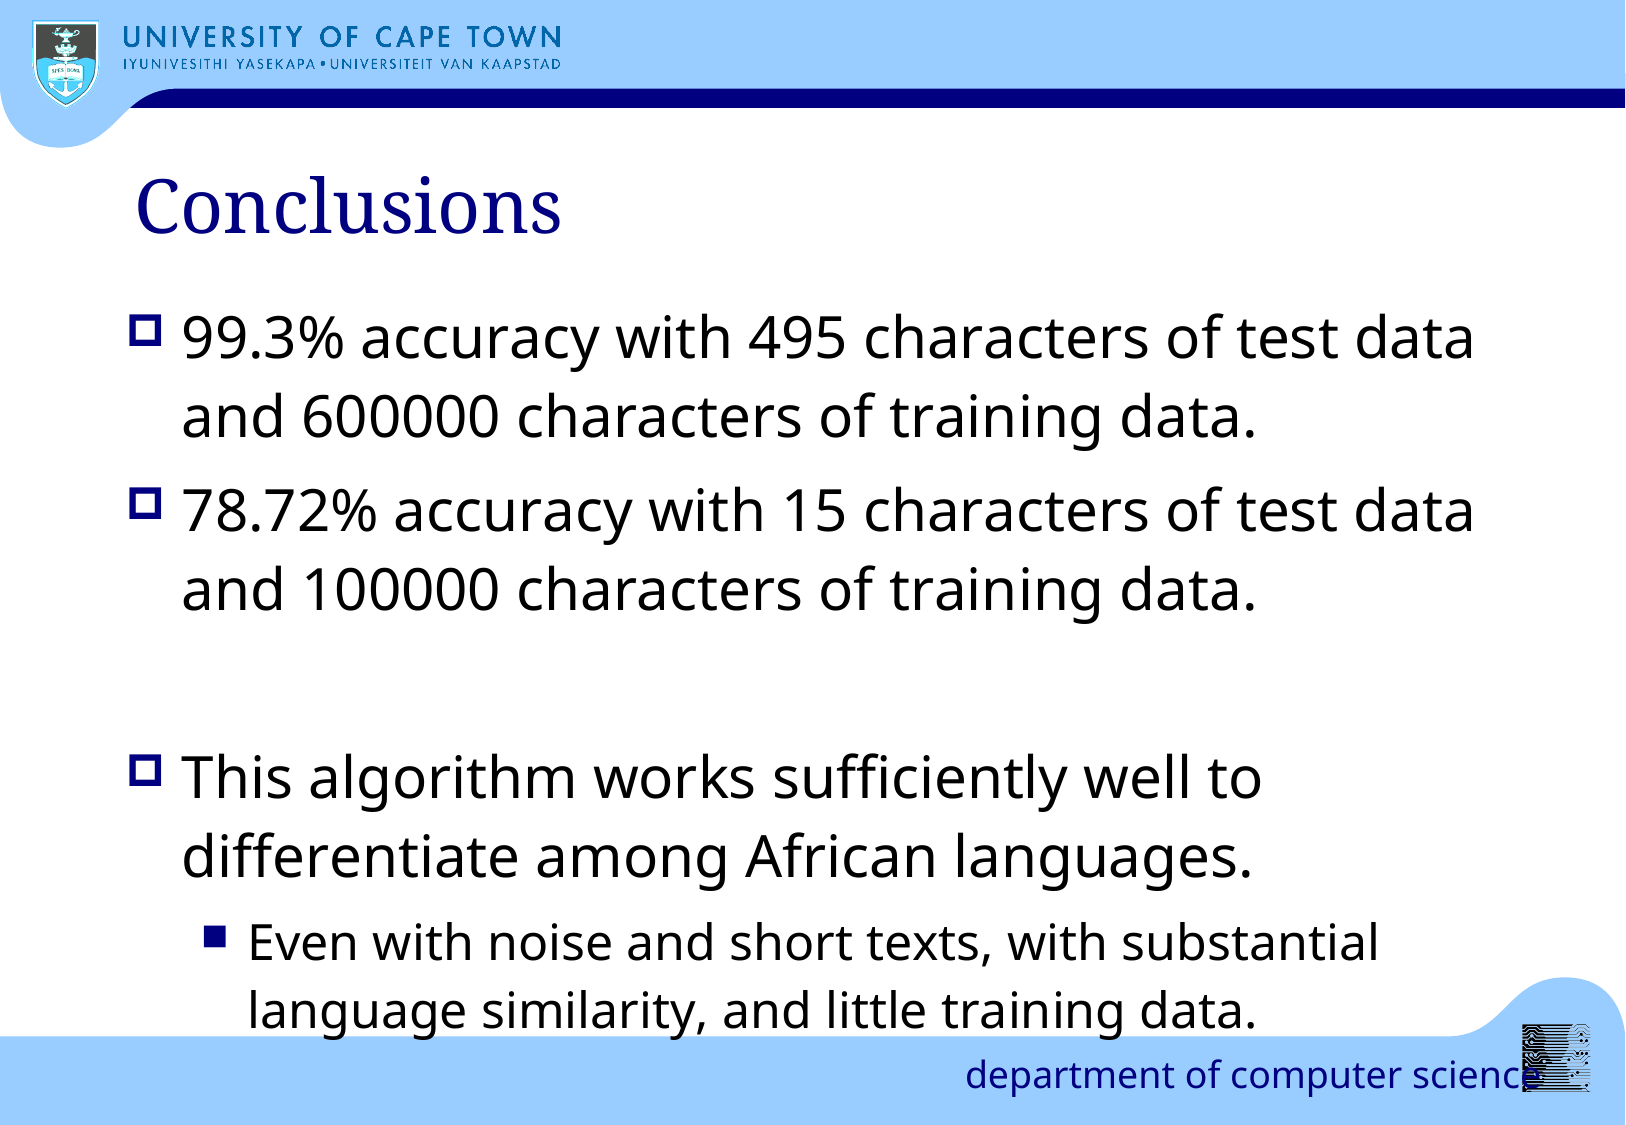

# Conclusions
99.3% accuracy with 495 characters of test data and 600000 characters of training data.
78.72% accuracy with 15 characters of test data and 100000 characters of training data.
This algorithm works sufficiently well to differentiate among African languages.
Even with noise and short texts, with substantial language similarity, and little training data.